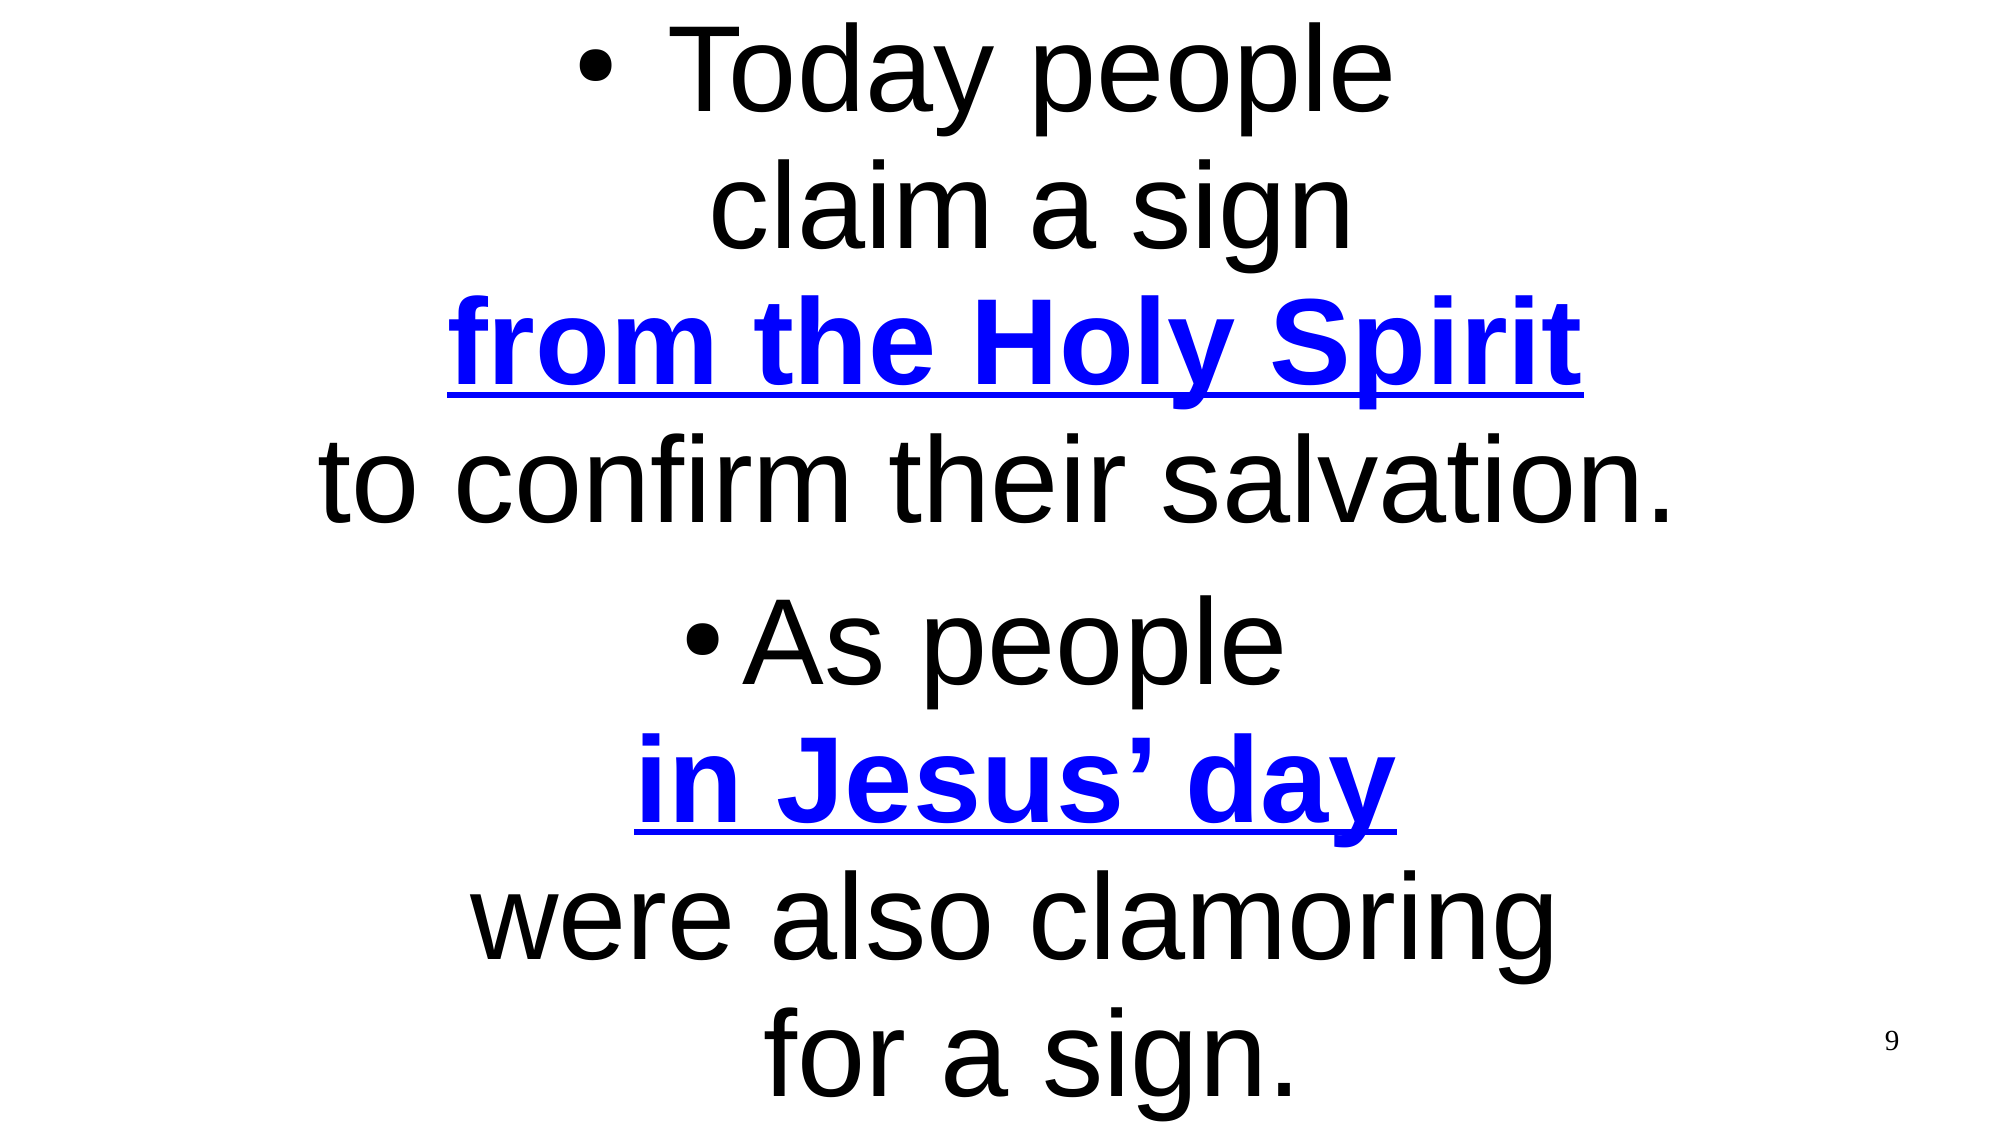

# Today people claim a sign from the Holy Spirit to confirm their salvation.
As people
in Jesus’ day
were also clamoring
for a sign.
9